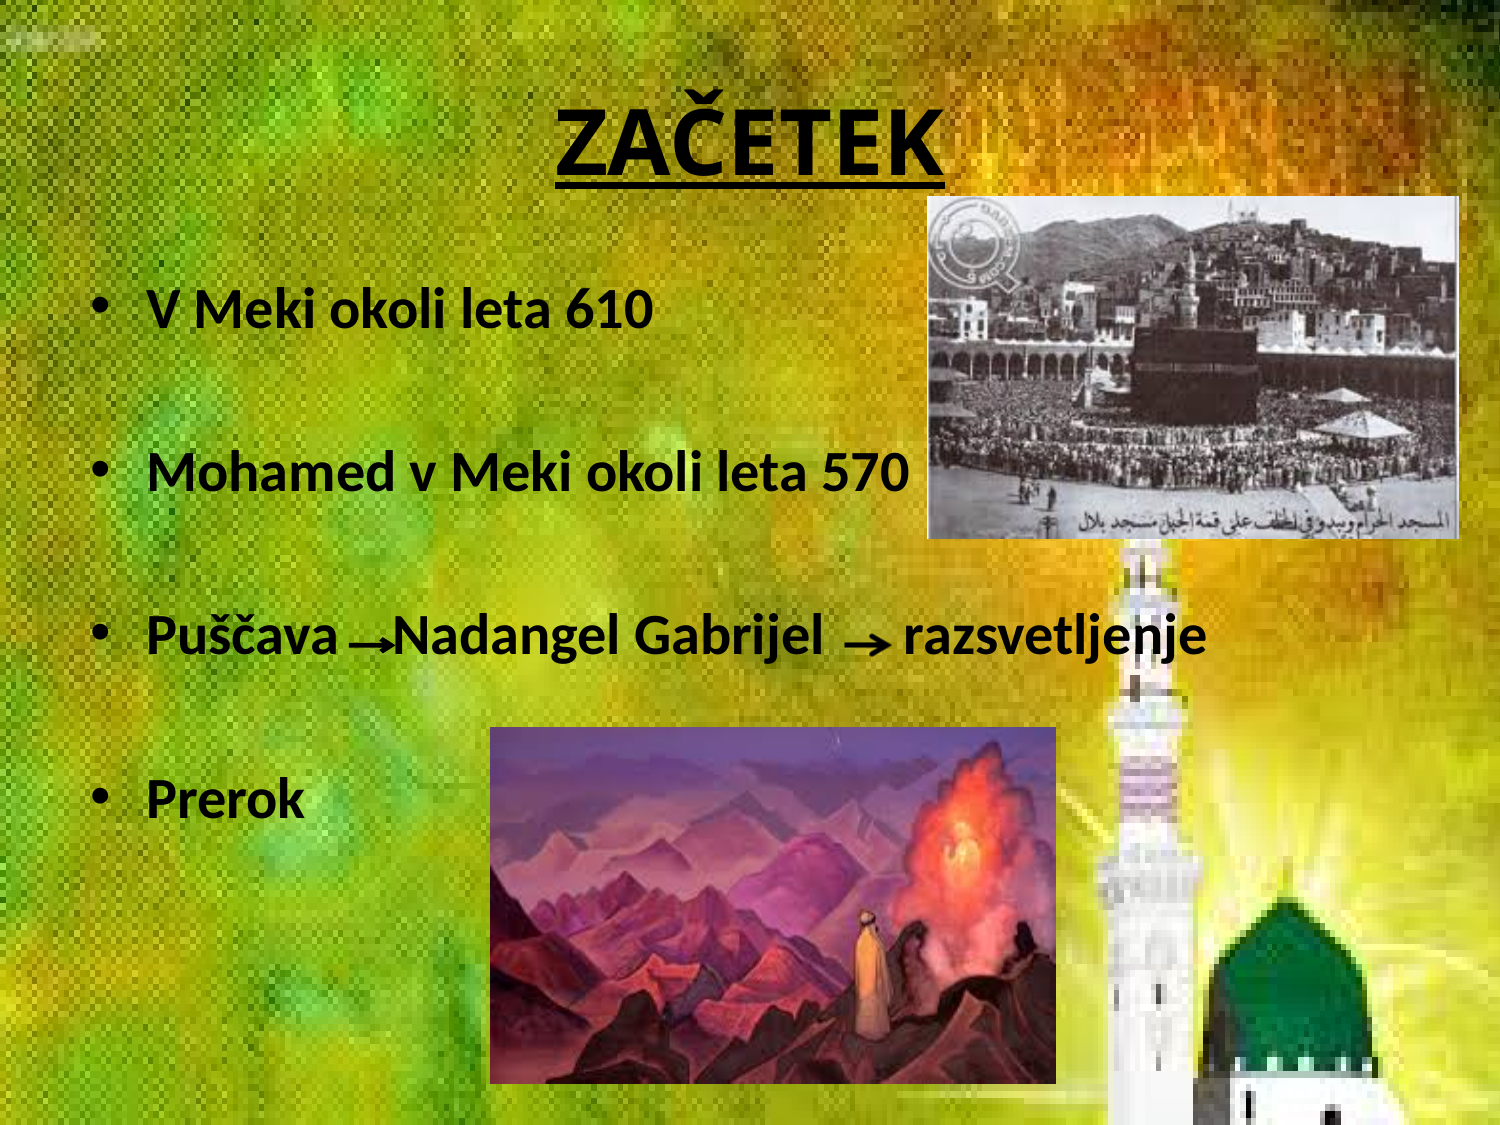

# ZAČETEK
V Meki okoli leta 610
Mohamed v Meki okoli leta 570
Puščava Nadangel Gabrijel razsvetljenje
Prerok